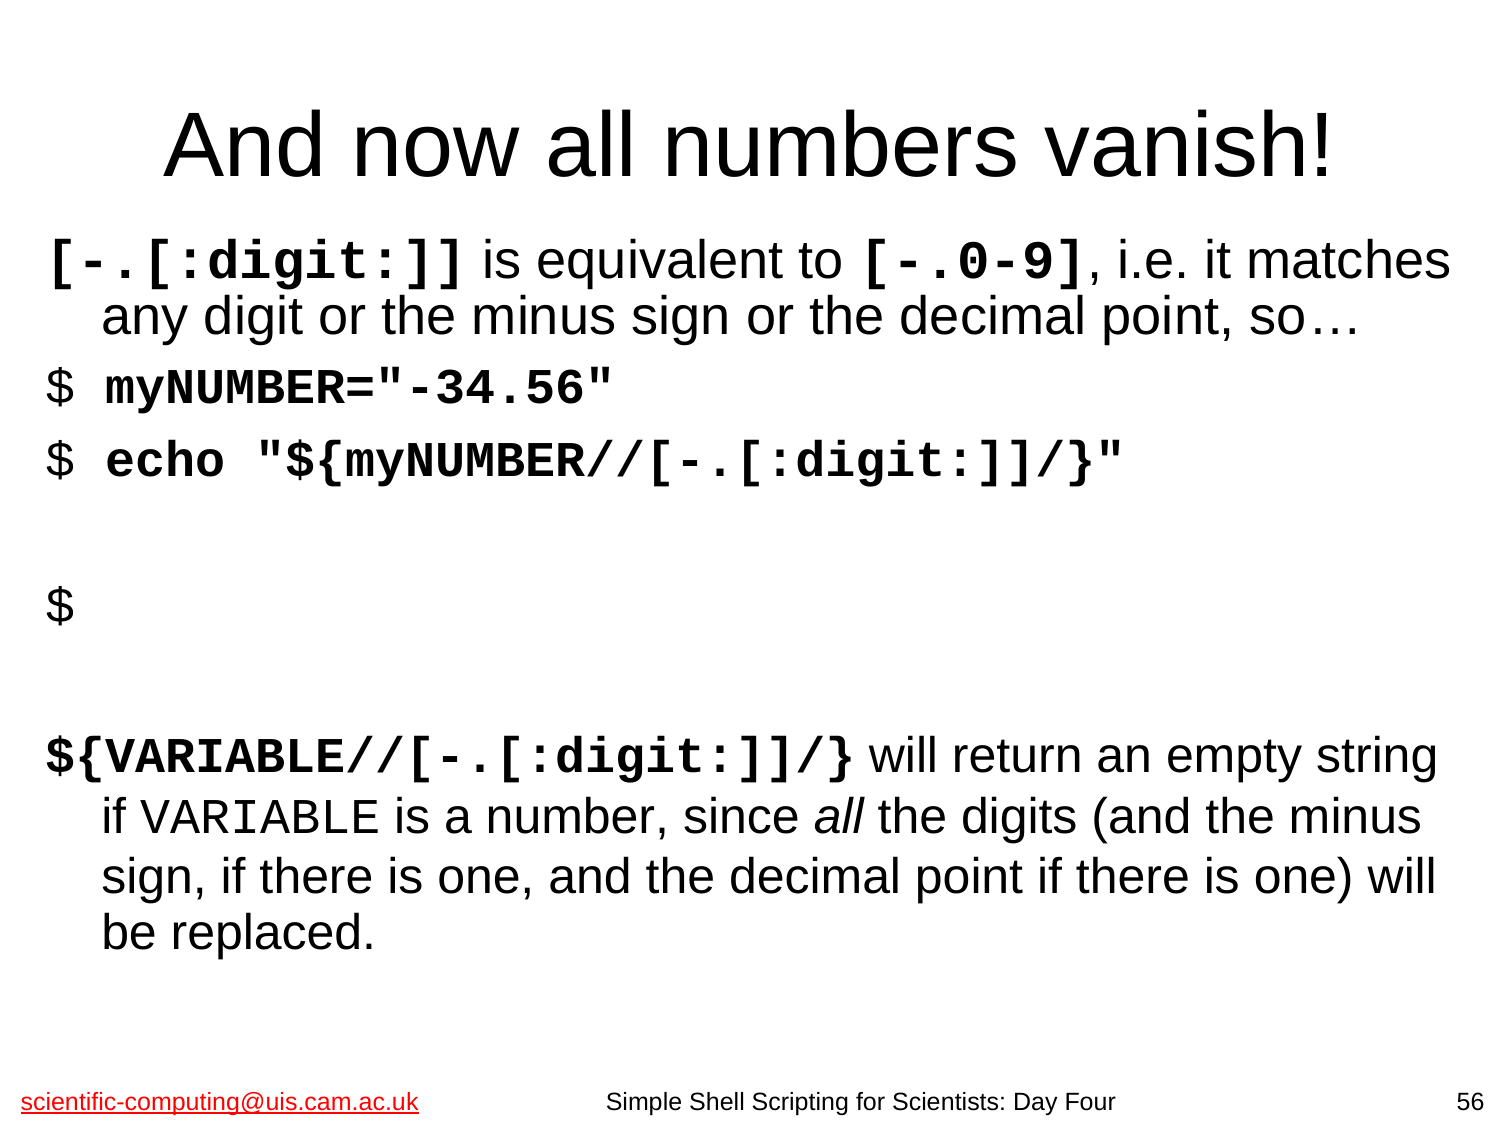

# And now all numbers vanish!
[-.[:digit:]] is equivalent to [-.0-9], i.e. it matches any digit or the minus sign or the decimal point, so…
$ myNUMBER="-34.56"
$ echo "${myNUMBER//[-.[:digit:]]/}"
$
${VARIABLE//[-.[:digit:]]/} will return an empty string if VARIABLE is a number, since all the digits (and the minus sign, if there is one, and the decimal point if there is one) will be replaced.
escience-support@ucs.cam.ac.uk	Simple Shell Scripting for Scientists: Day Three
56